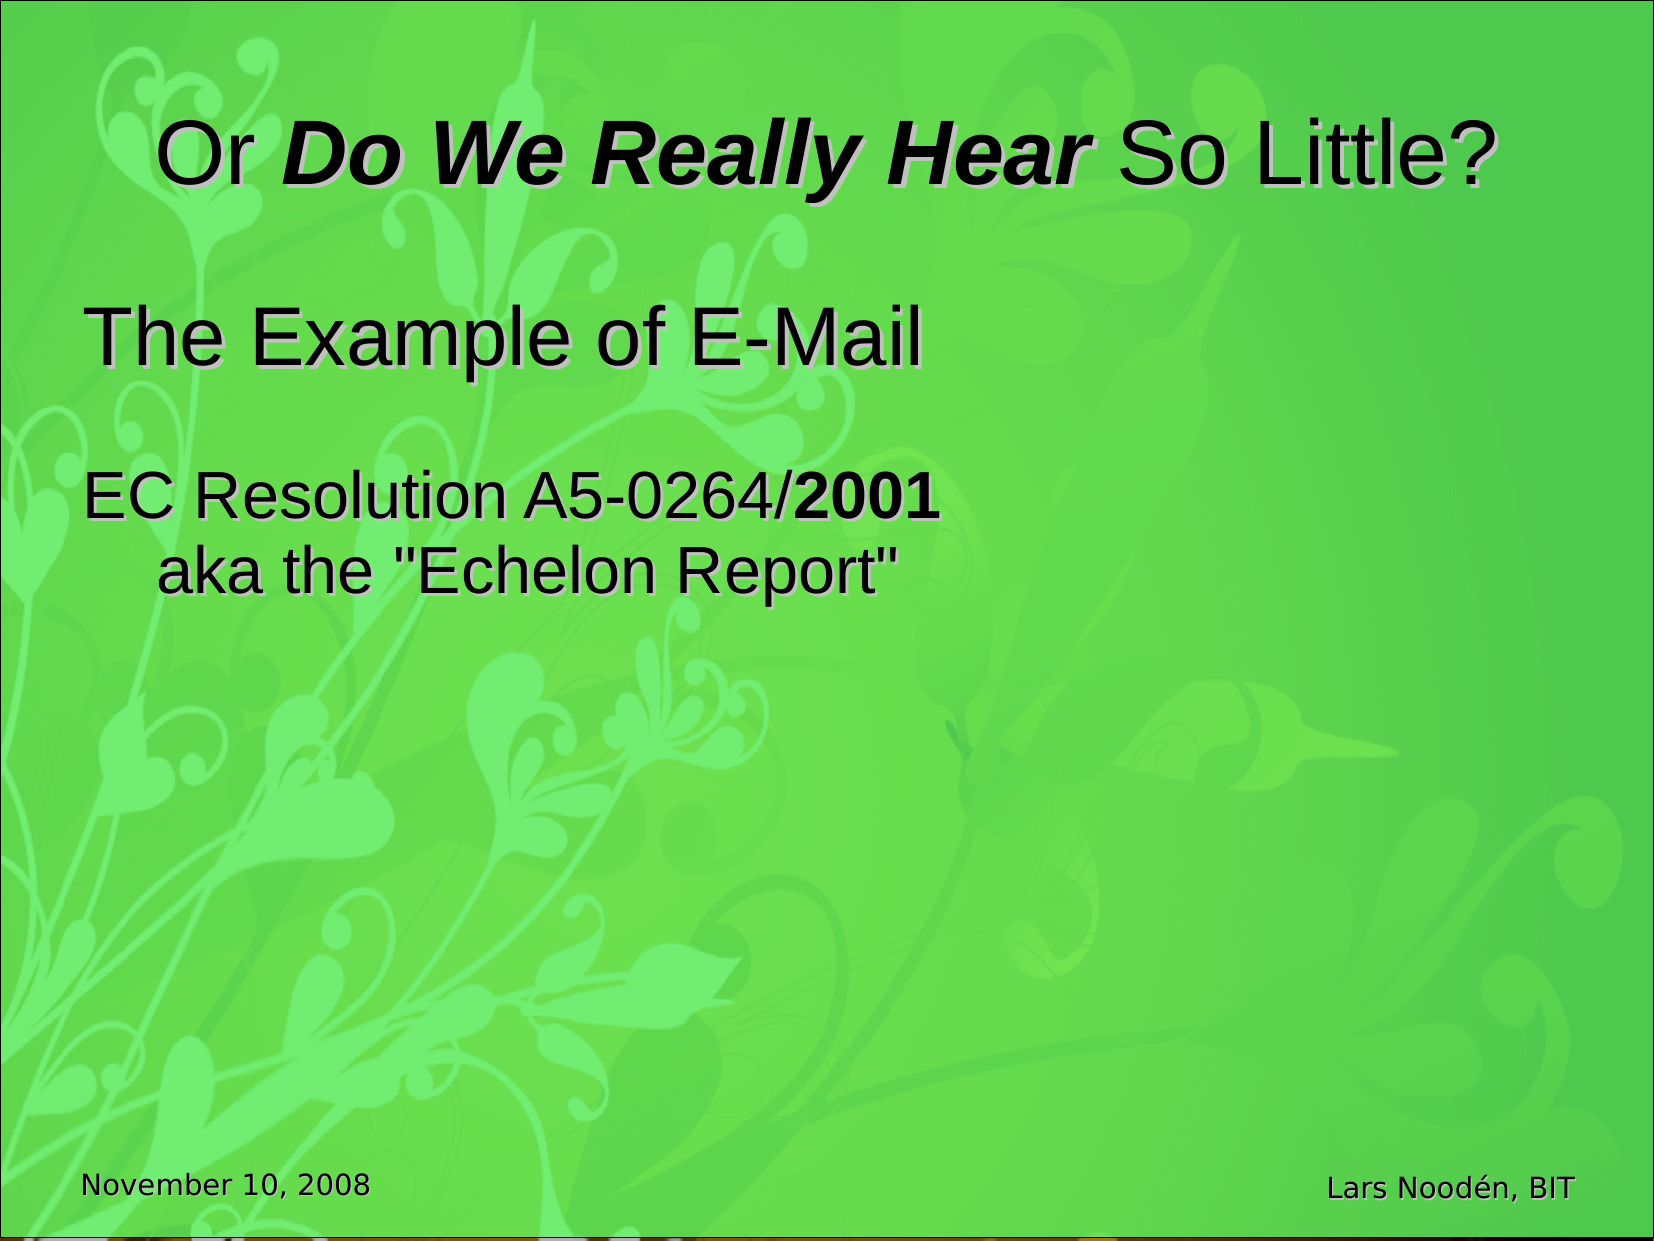

# Or Do We Really Hear So Little?
The Example of E-Mail
EC Resolution A5-0264/2001
 	aka the "Echelon Report"